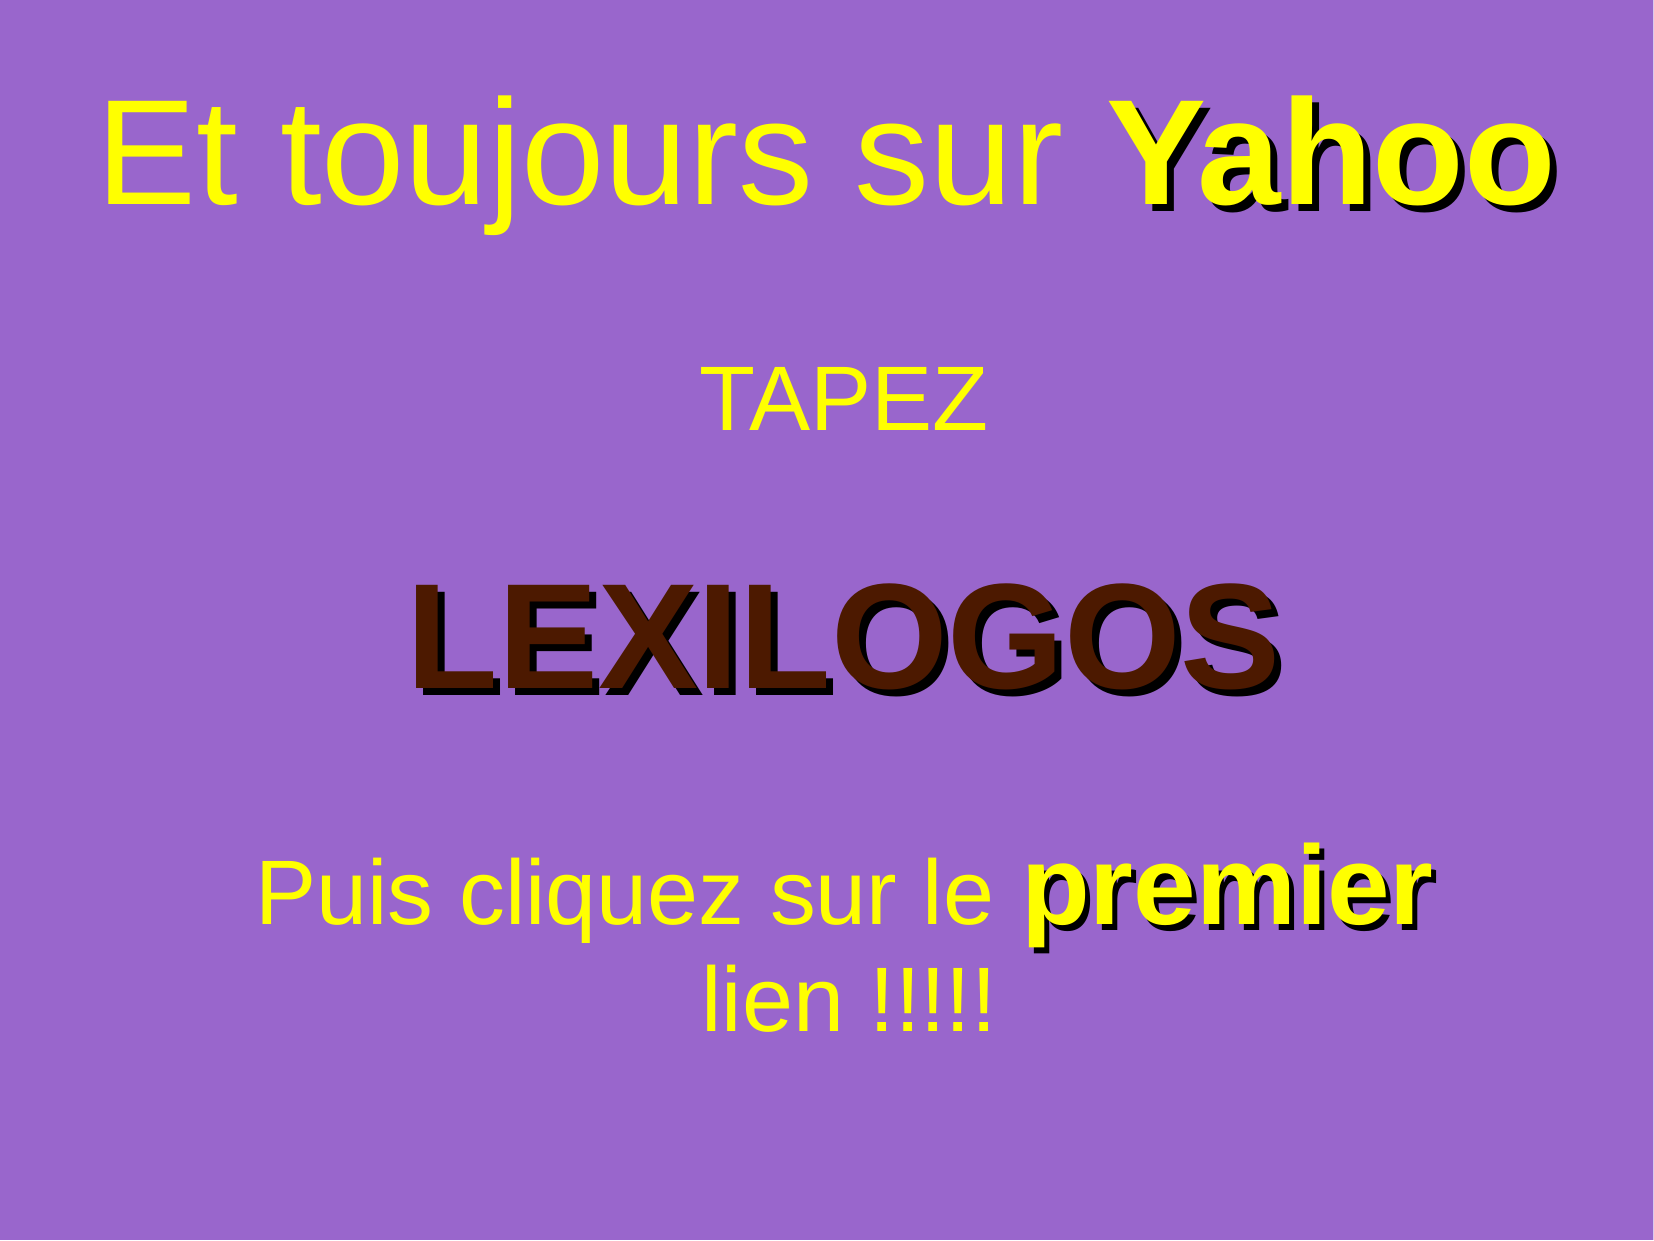

# Et toujours sur Yahoo
TAPEZ
LEXILOGOS
Puis cliquez sur le premier lien !!!!!